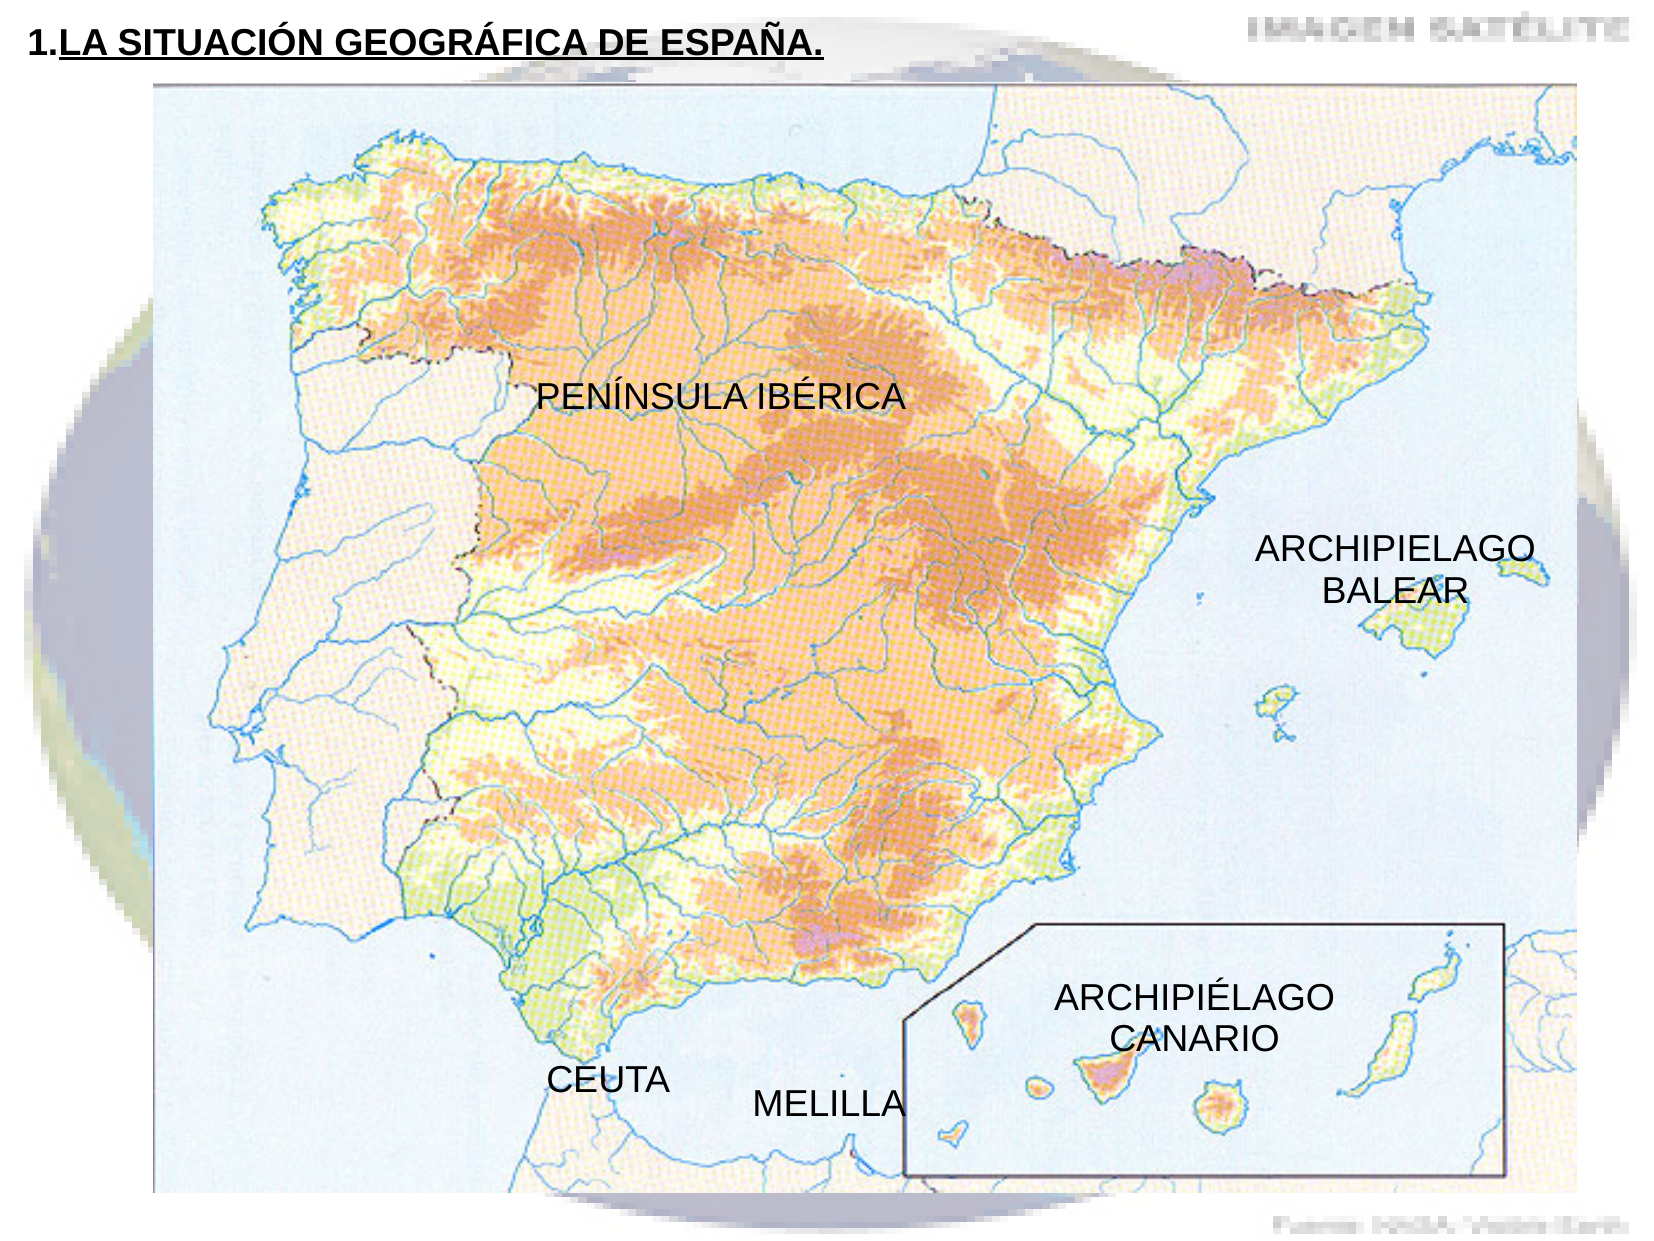

1.LA SITUACIÓN GEOGRÁFICA DE ESPAÑA.
PENÍNSULA IBÉRICA
ARCHIPIELAGO
BALEAR
ARCHIPIÉLAGO
CANARIO
CEUTA
MELILLA